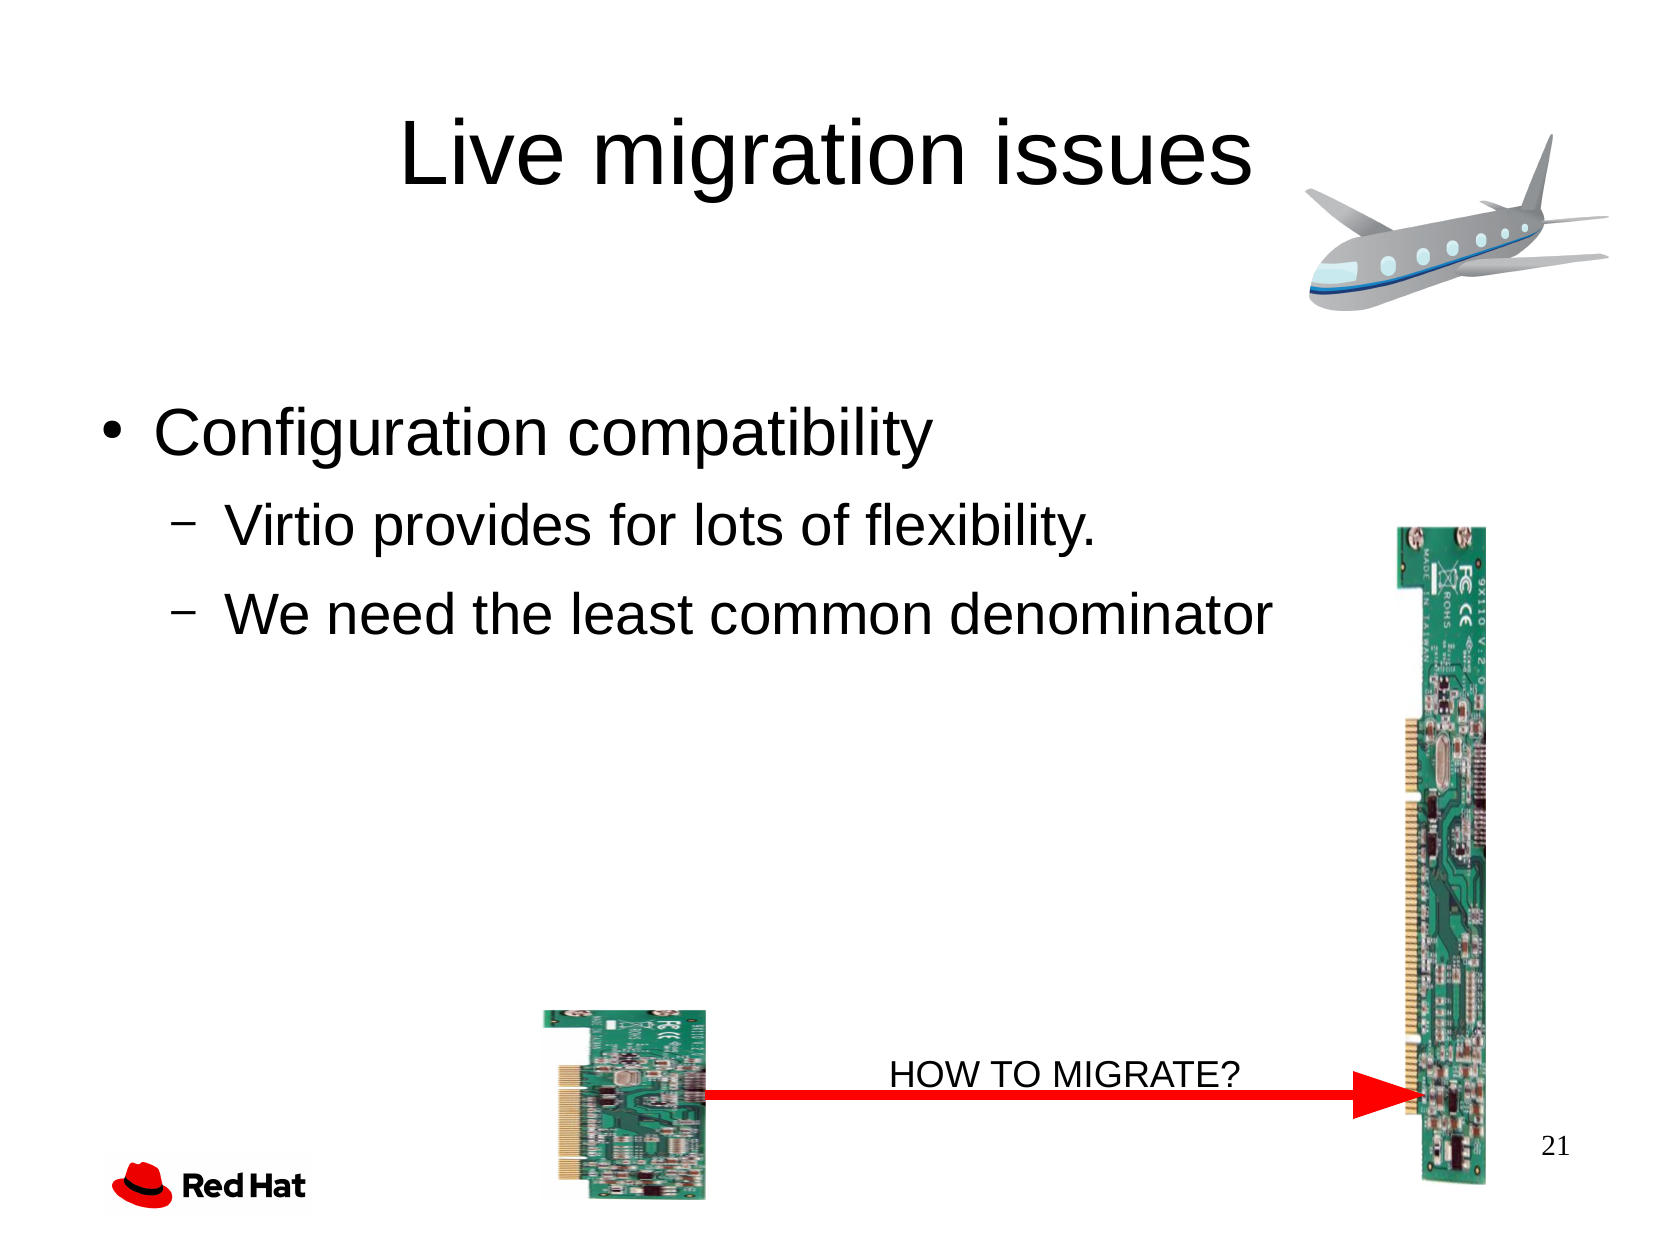

# Live migration issues
Configuration compatibility
Virtio provides for lots of flexibility.
We need the least common denominator
HOW TO MIGRATE?
21